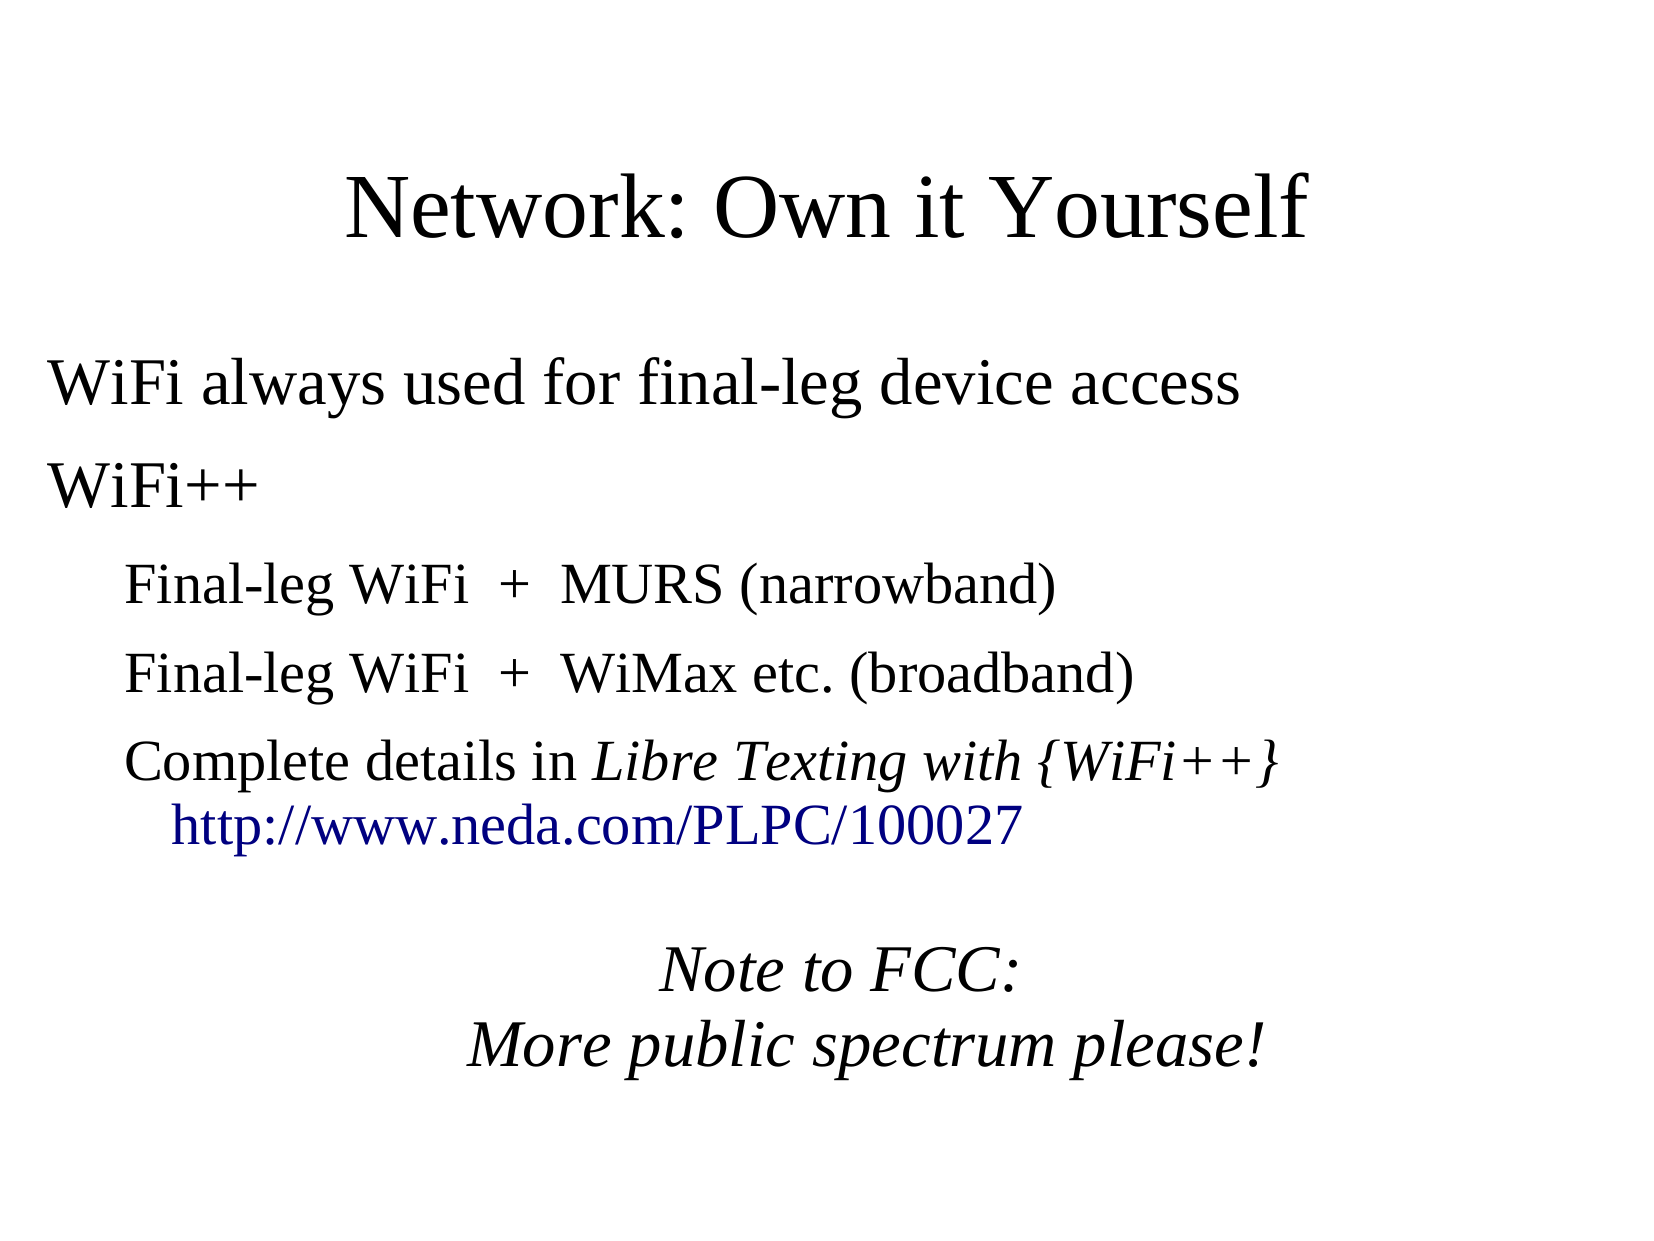

# Network: Own it Yourself
WiFi always used for final-leg device access
WiFi++
Final-leg WiFi + MURS (narrowband)
Final-leg WiFi + WiMax etc. (broadband)
Complete details in Libre Texting with {WiFi++}
http://www.neda.com/PLPC/100027
Note to FCC:
More public spectrum please!